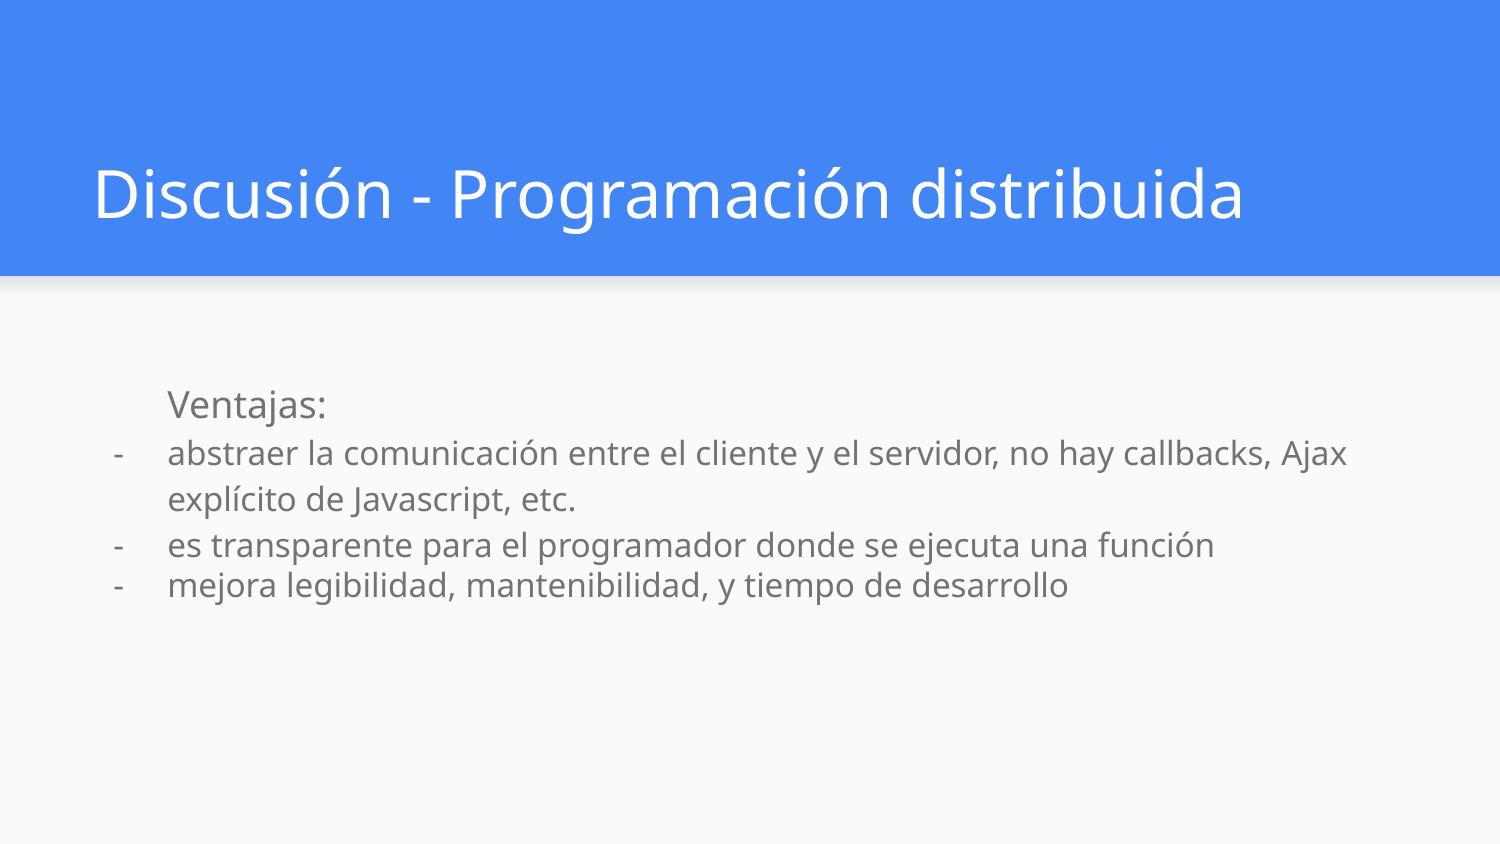

# Discusión - Programación distribuida
Ventajas:
abstraer la comunicación entre el cliente y el servidor, no hay callbacks, Ajax explícito de Javascript, etc.
es transparente para el programador donde se ejecuta una función
mejora legibilidad, mantenibilidad, y tiempo de desarrollo